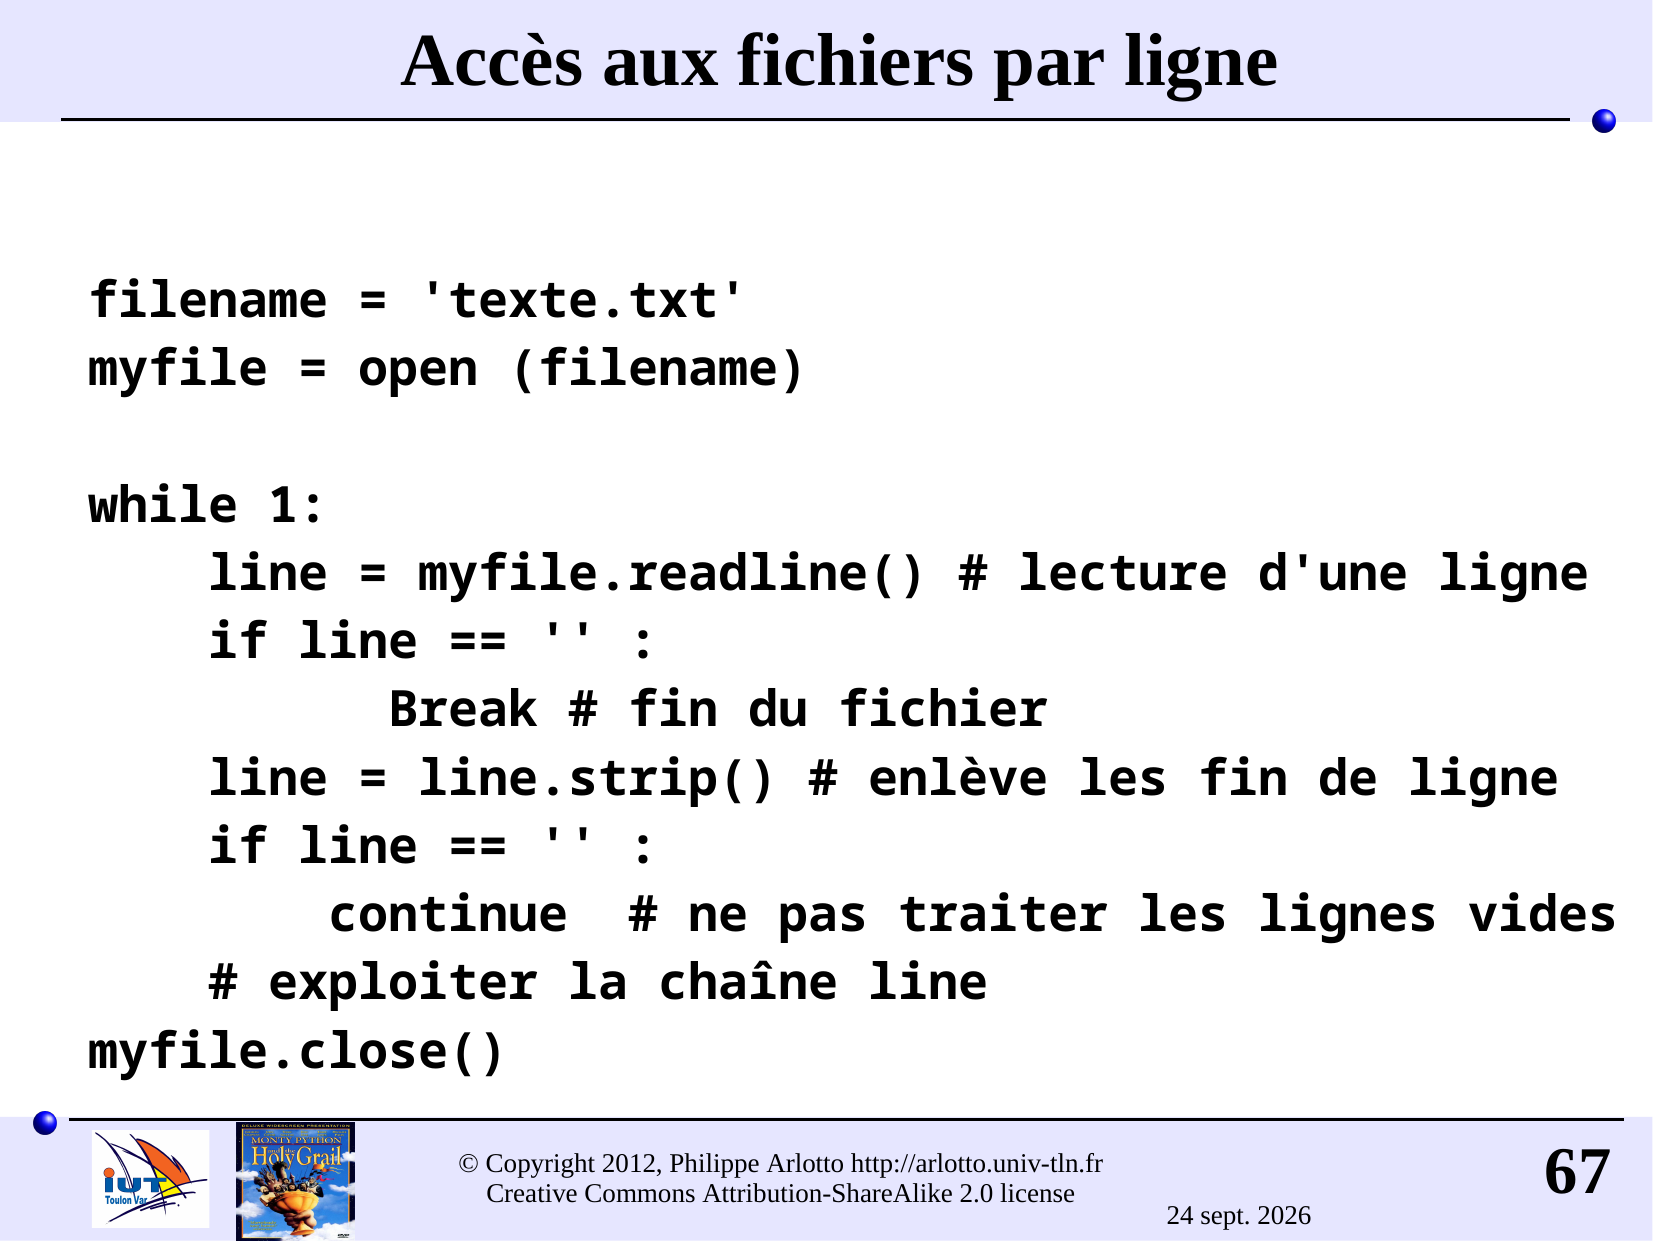

# Accès aux fichiers par ligne
filename = 'texte.txt'
myfile = open (filename)
while 1:
 line = myfile.readline() # lecture d'une ligne
 if line == '' :
 Break # fin du fichier
 line = line.strip() # enlève les fin de ligne
 if line == '' :
 continue # ne pas traiter les lignes vides
 # exploiter la chaîne line
myfile.close()